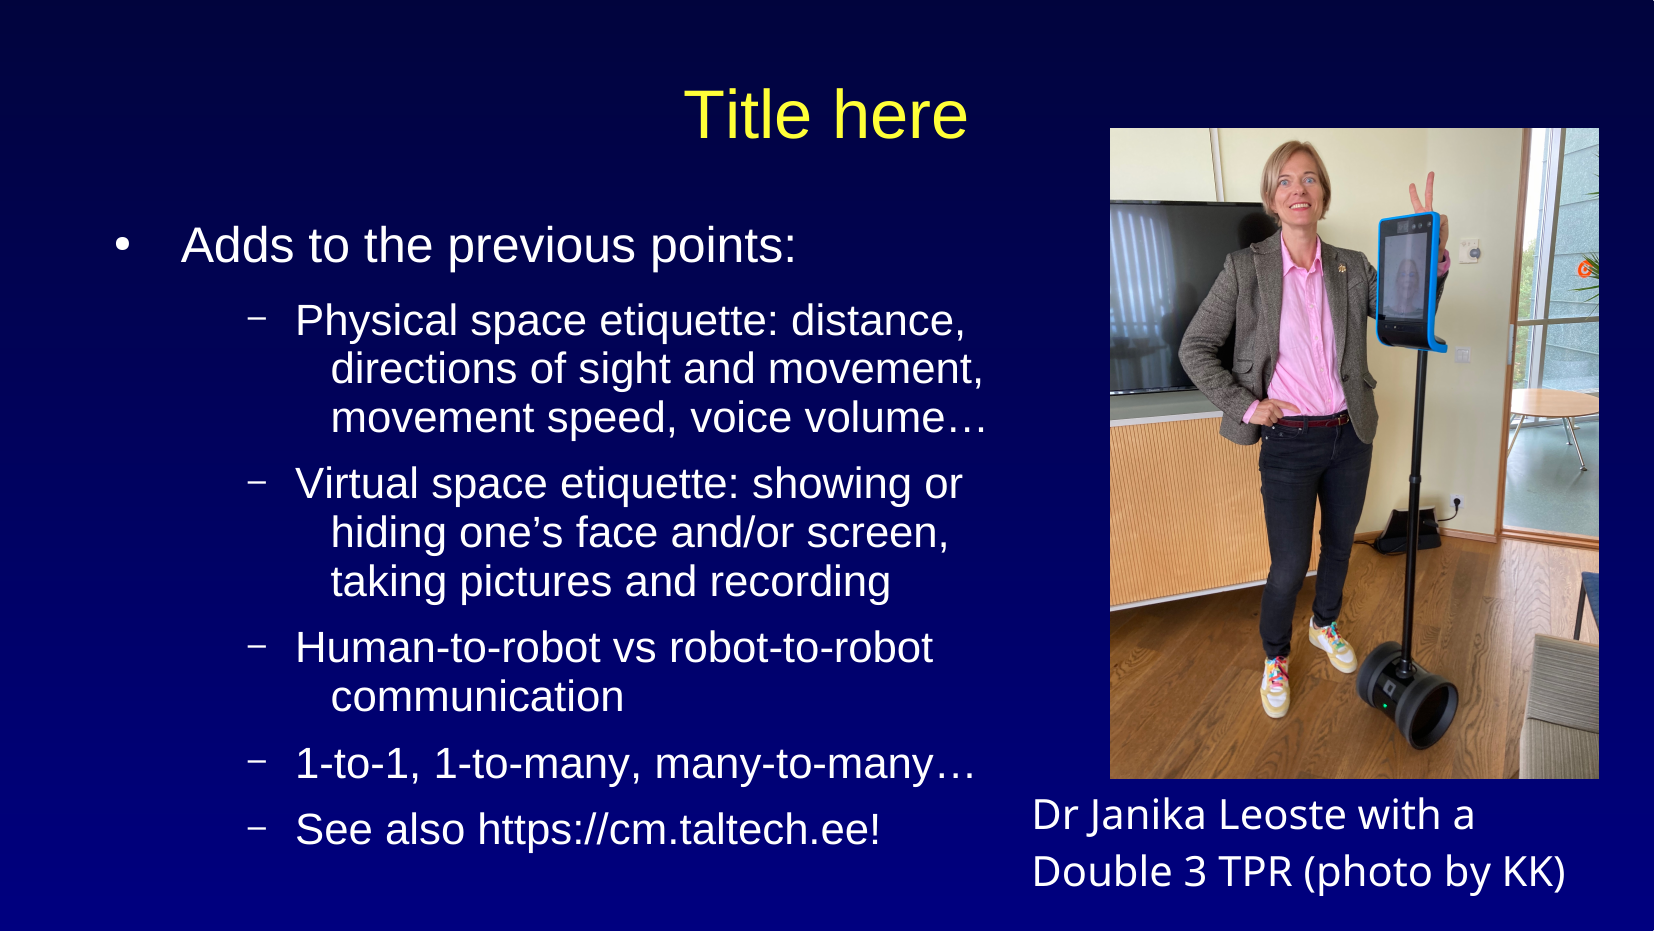

# Title here
 Adds to the previous points:
Physical space etiquette: distance, directions of sight and movement, movement speed, voice volume…
Virtual space etiquette: showing or hiding one’s face and/or screen, taking pictures and recording
Human-to-robot vs robot-to-robot communication
1-to-1, 1-to-many, many-to-many…
See also https://cm.taltech.ee!
Dr Janika Leoste with a Double 3 TPR (photo by KK)